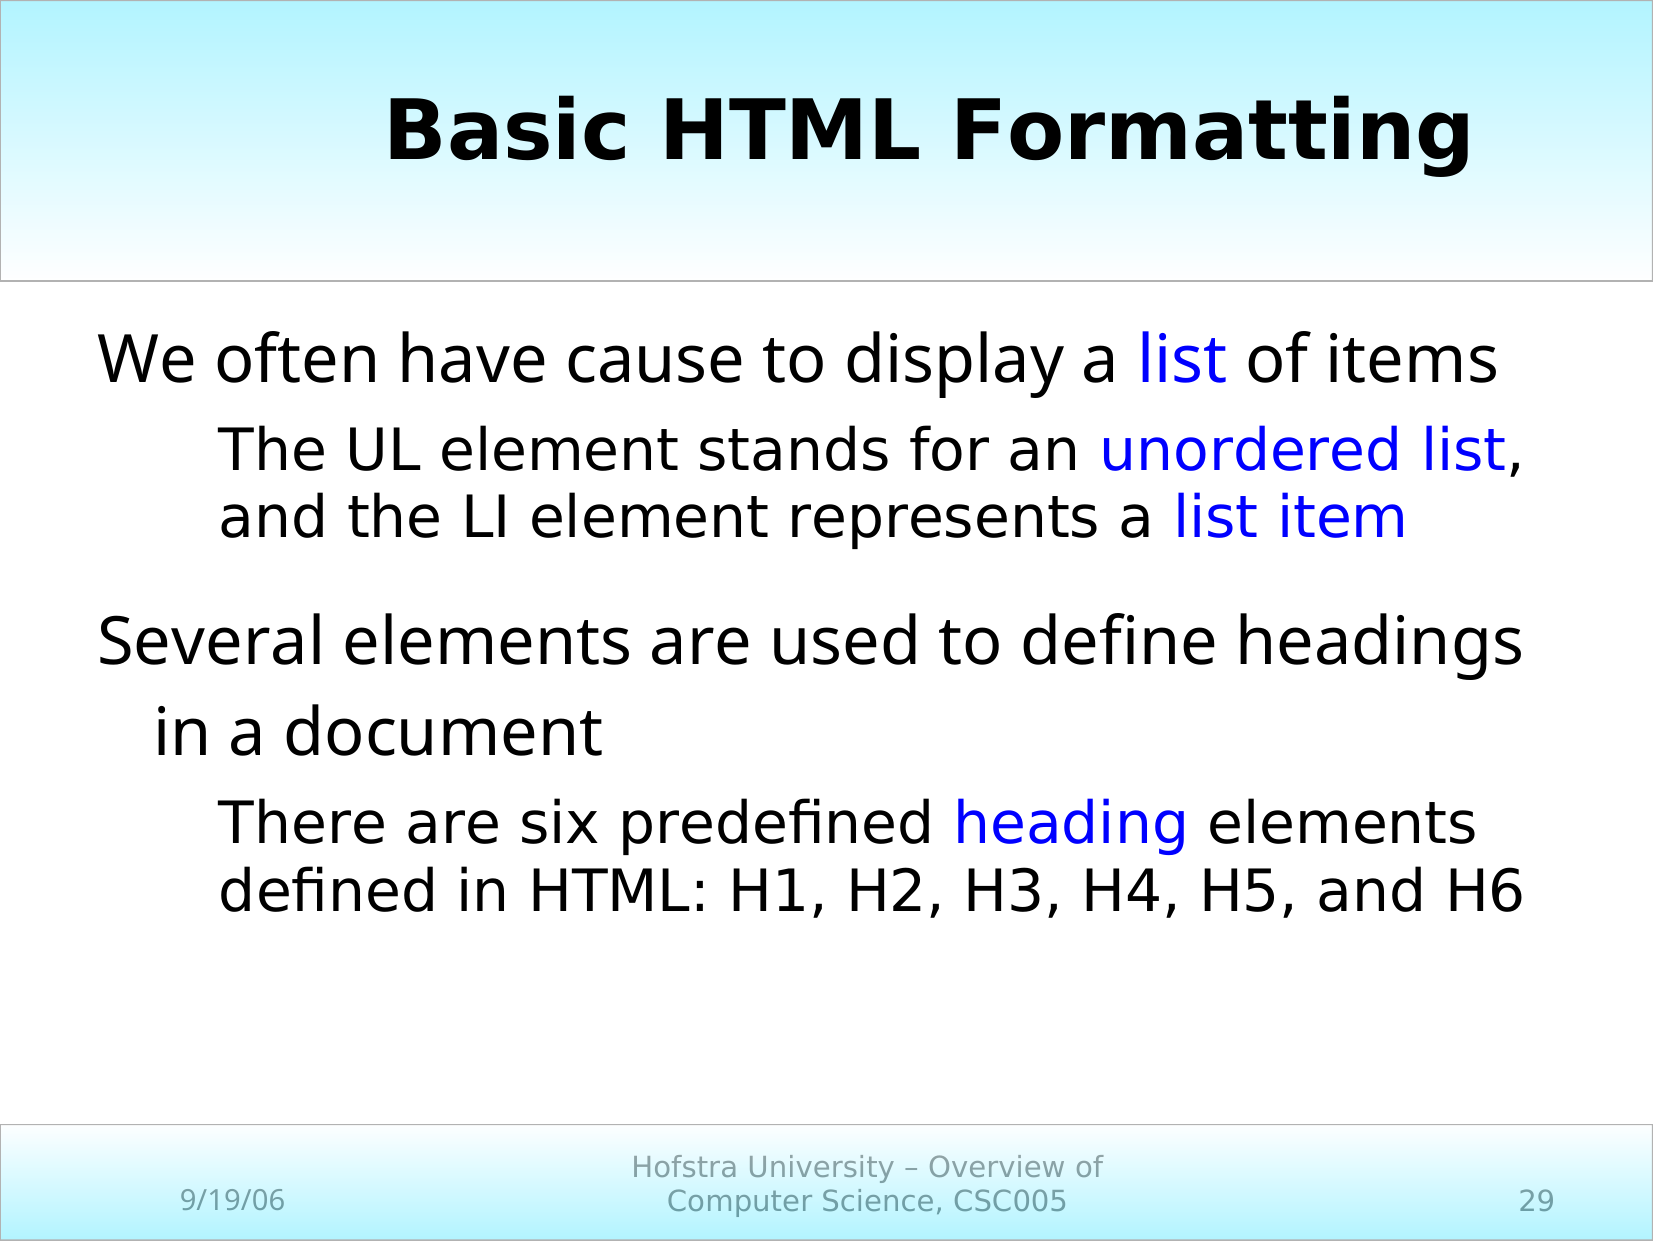

# Basic HTML Formatting
We often have cause to display a list of items
	The UL element stands for an unordered list, and the LI element represents a list item
Several elements are used to define headings in a document
	There are six predefined heading elements defined in HTML: H1, H2, H3, H4, H5, and H6
29